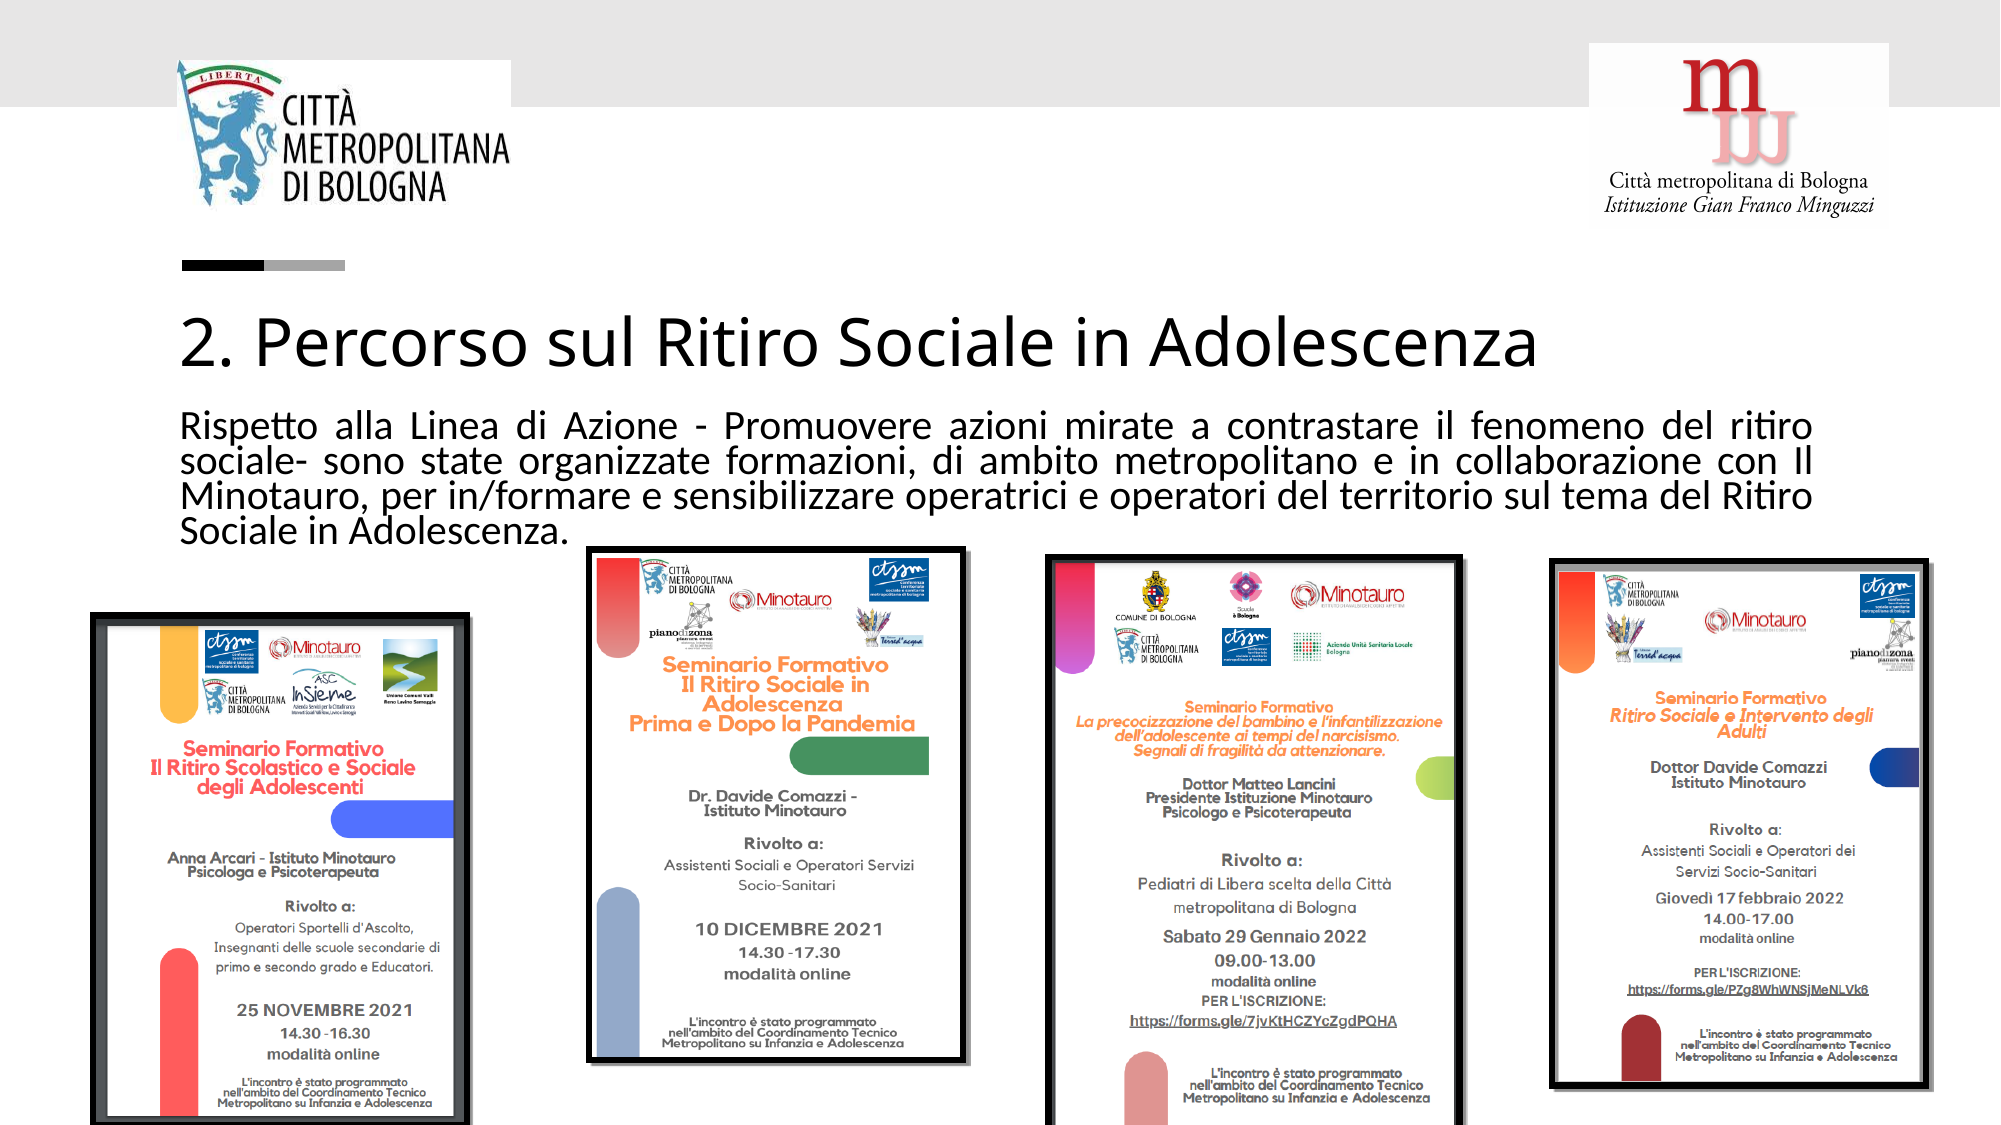

# 2. Percorso sul Ritiro Sociale in Adolescenza
Rispetto alla Linea di Azione - Promuovere azioni mirate a contrastare il fenomeno del ritiro sociale- sono state organizzate formazioni, di ambito metropolitano e in collaborazione con Il Minotauro, per in/formare e sensibilizzare operatrici e operatori del territorio sul tema del Ritiro Sociale in Adolescenza.